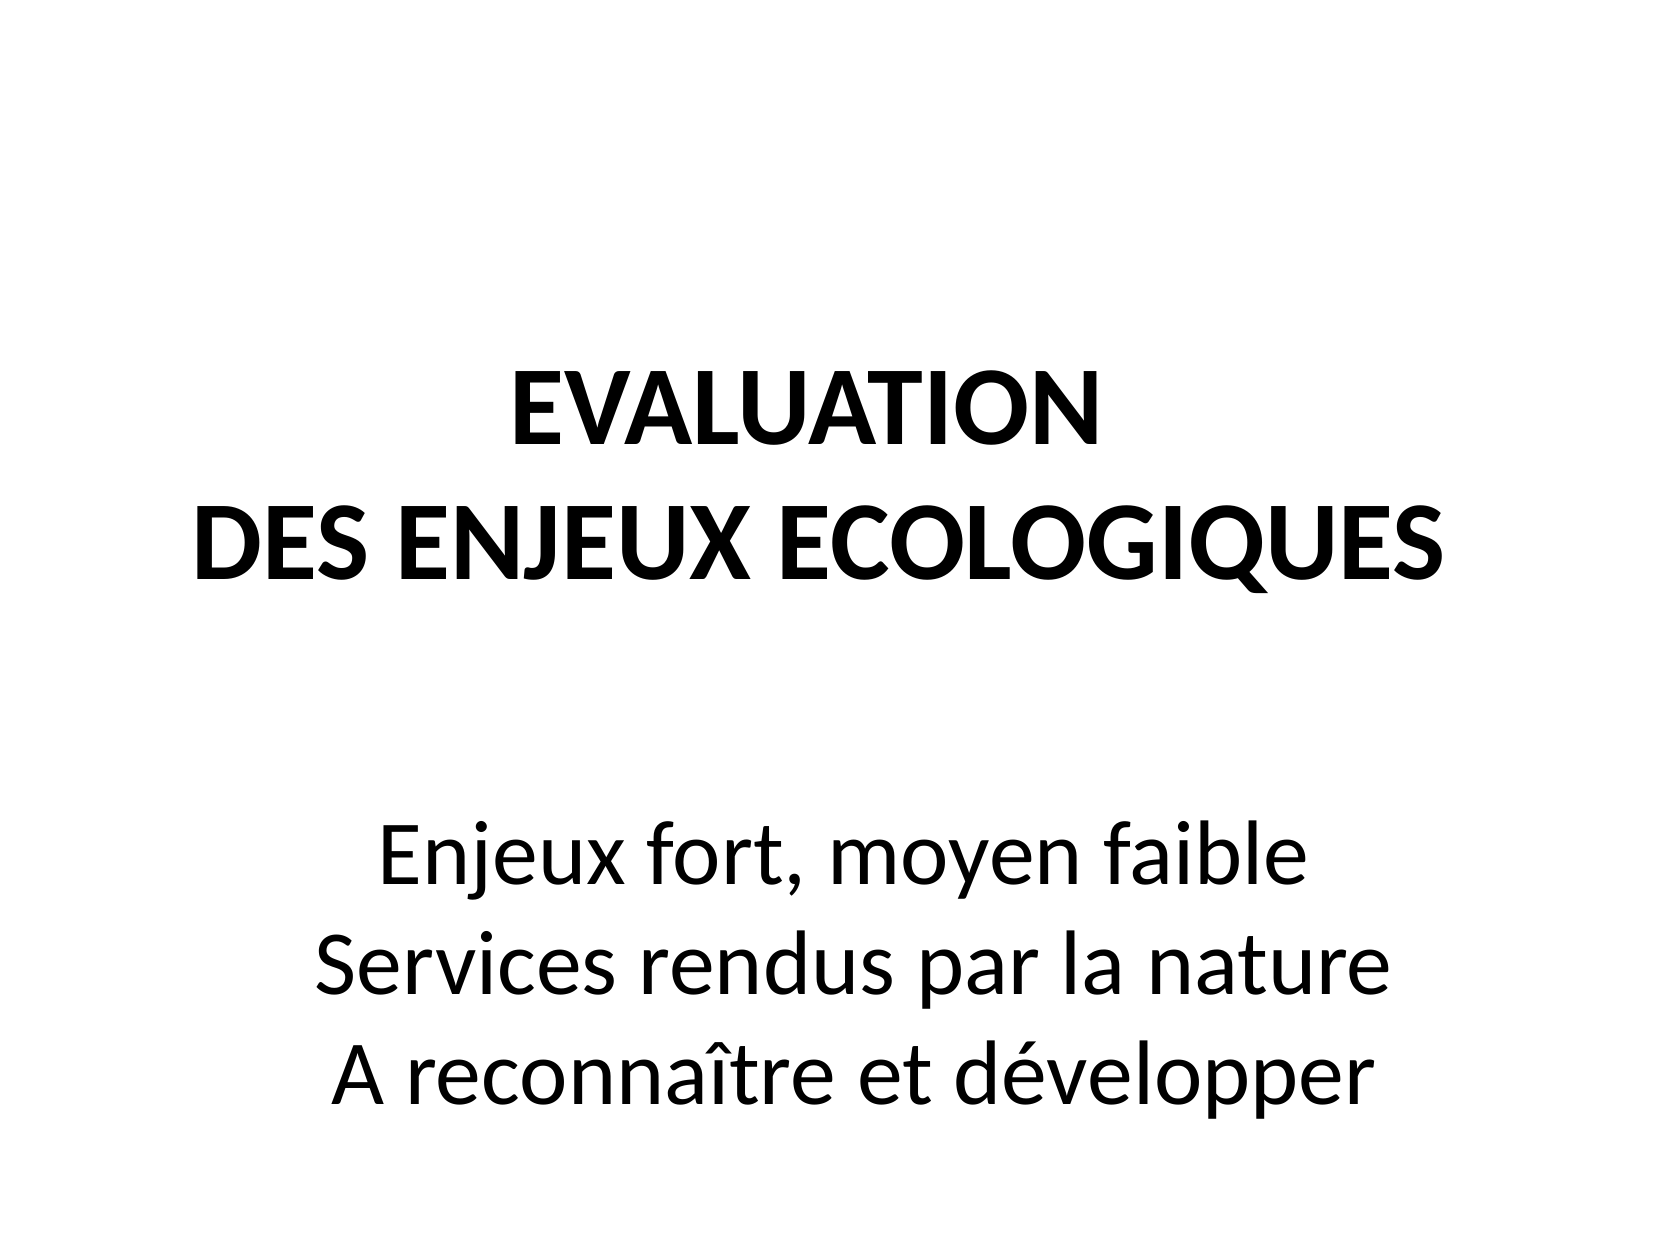

EVALUATION
DES ENJEUX ECOLOGIQUES
Enjeux fort, moyen faible
 Services rendus par la nature
 A reconnaître et développer